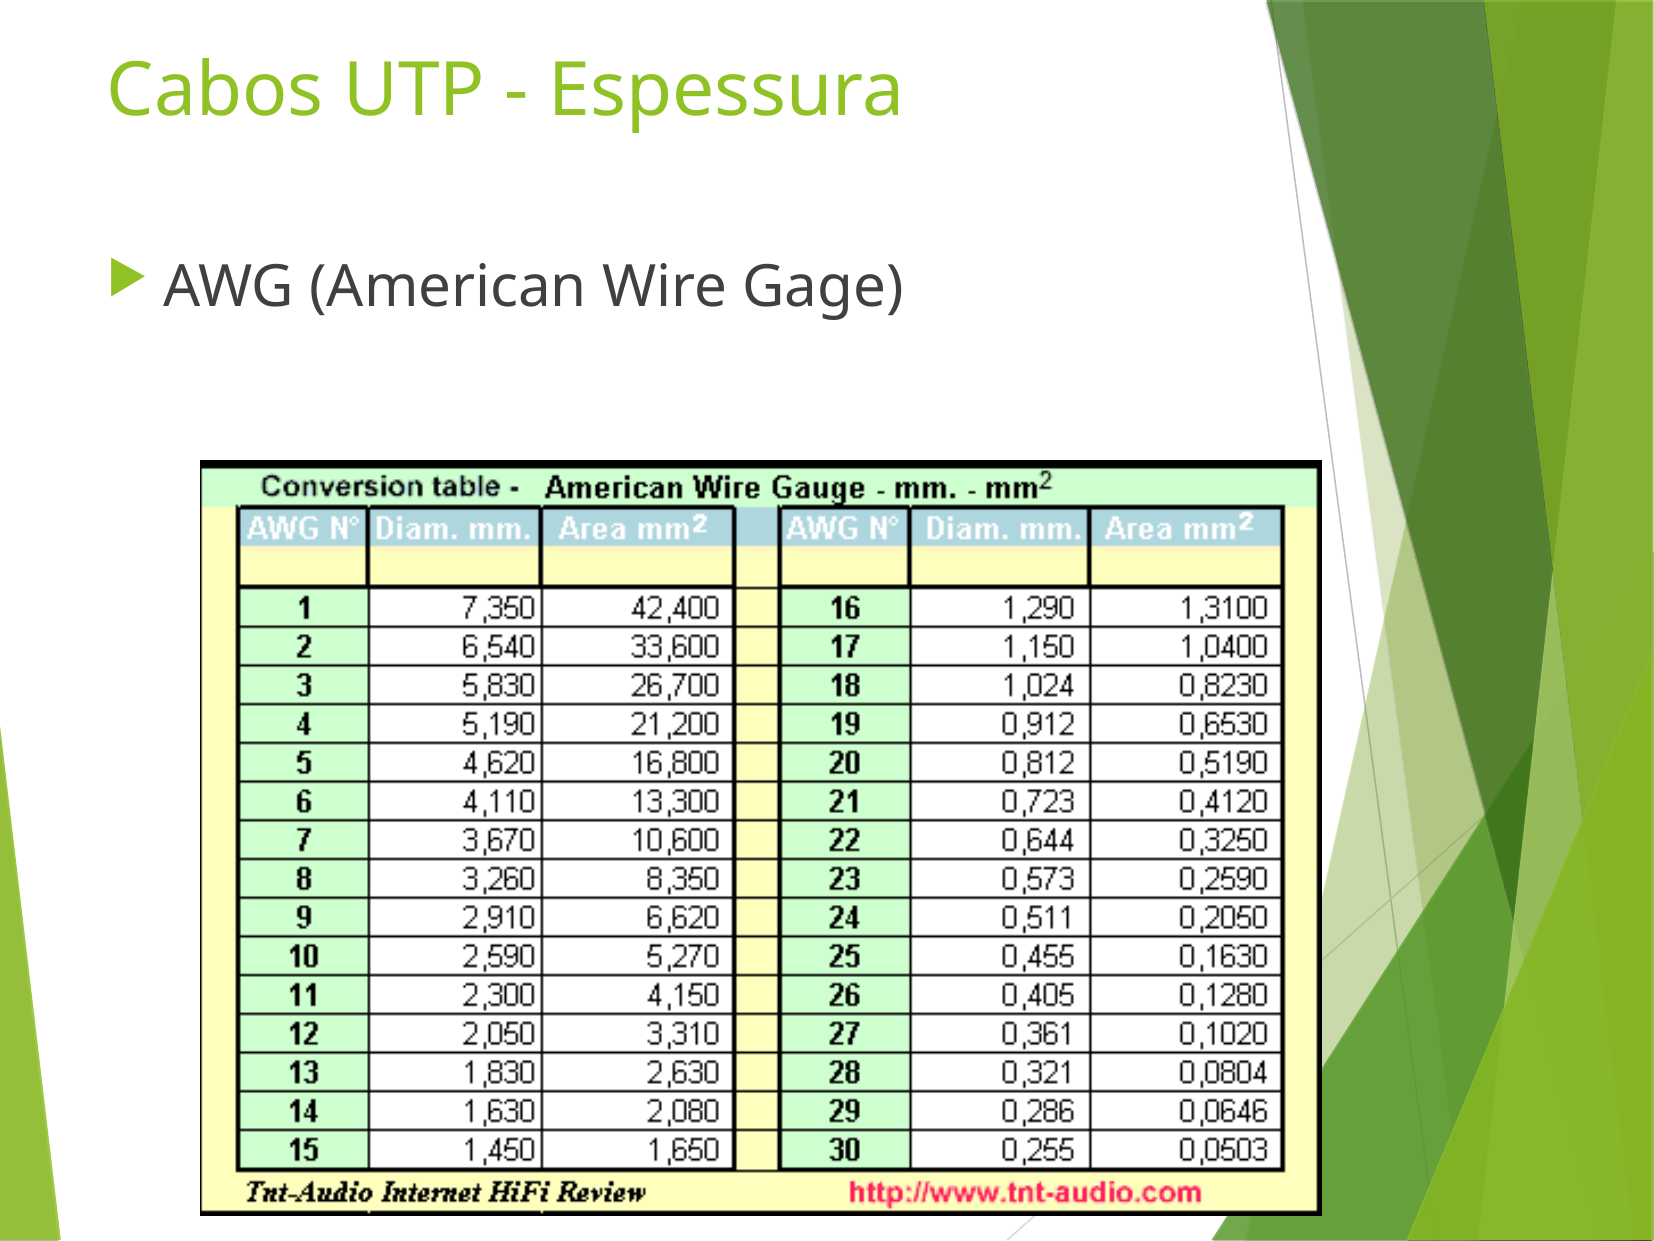

# Cabos UTP - Espessura
AWG (American Wire Gage)